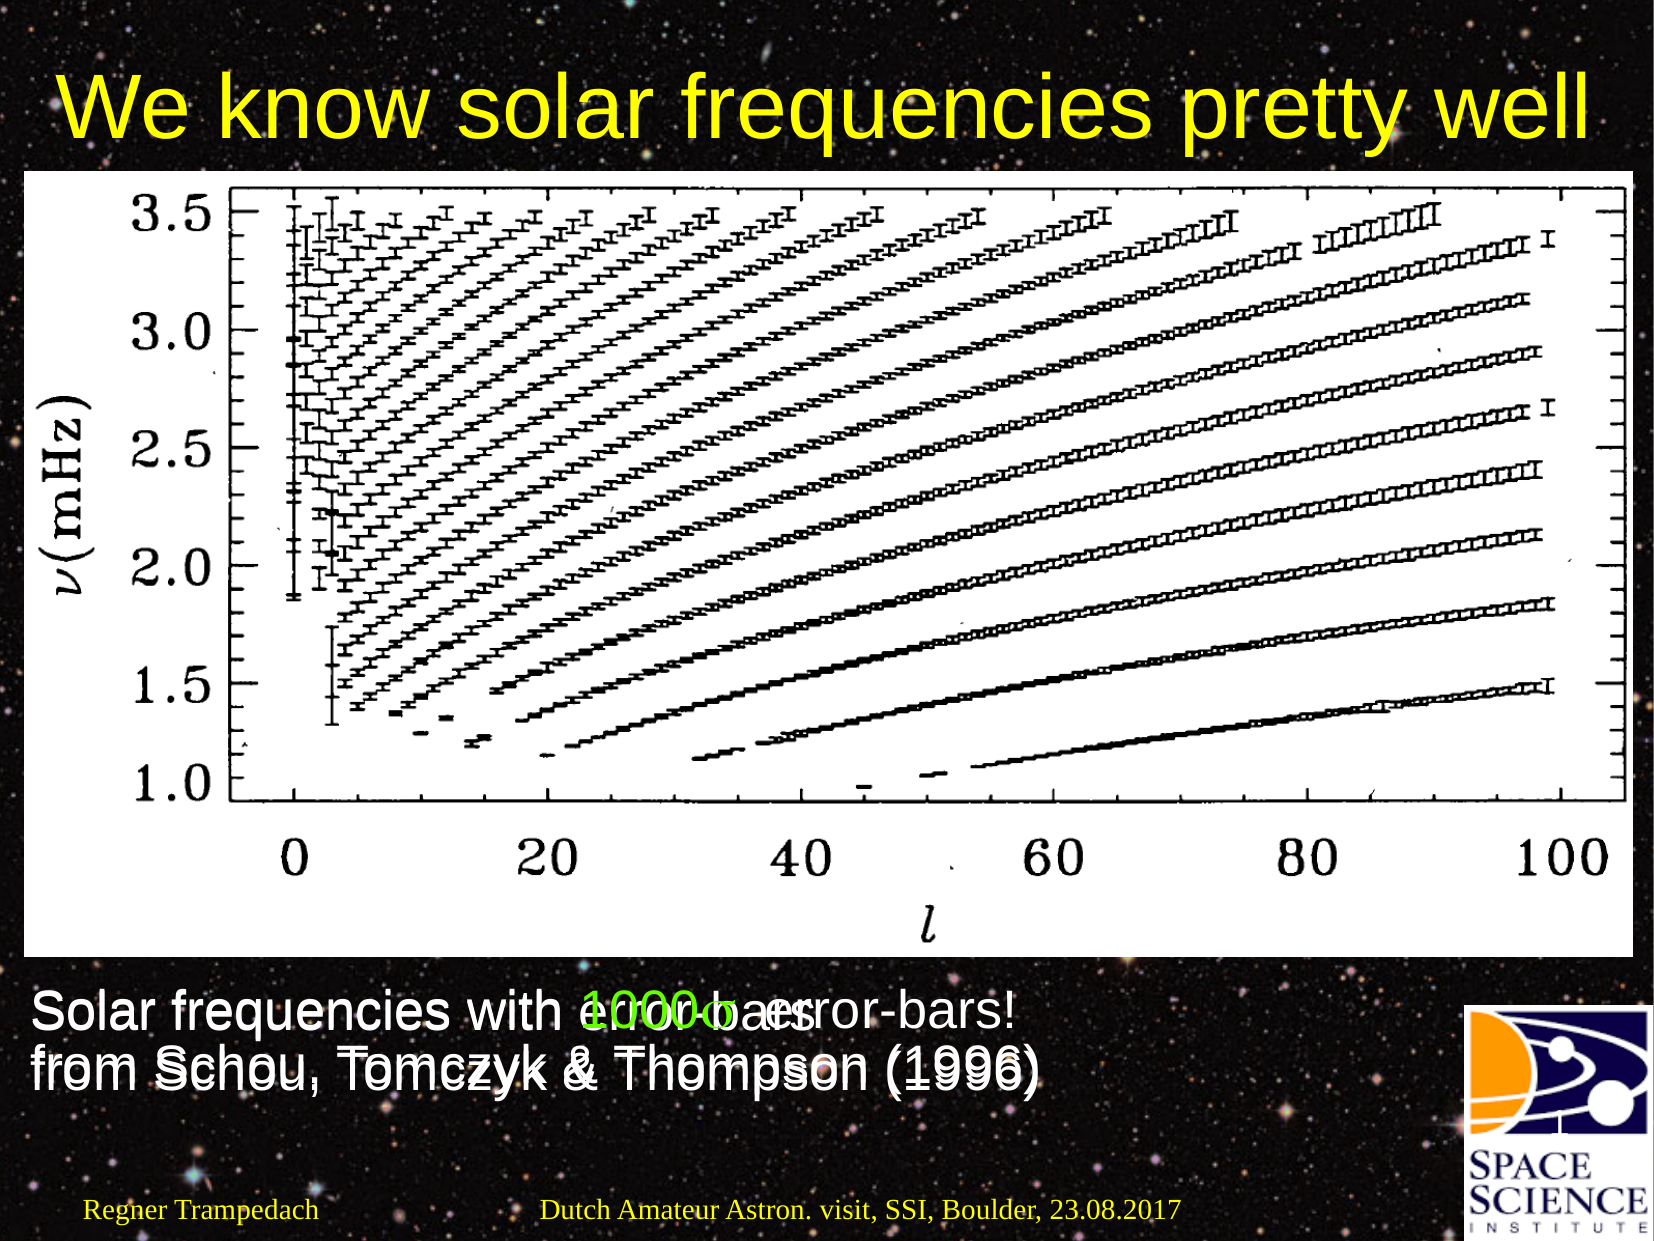

# We know solar frequencies pretty well
Solar frequencies with 1000σ error-bars!
from Schou, Tomczyk & Thompson (1996)
Solar frequencies with error-bars
from Schou, Tomczyk & Thompson (1996)